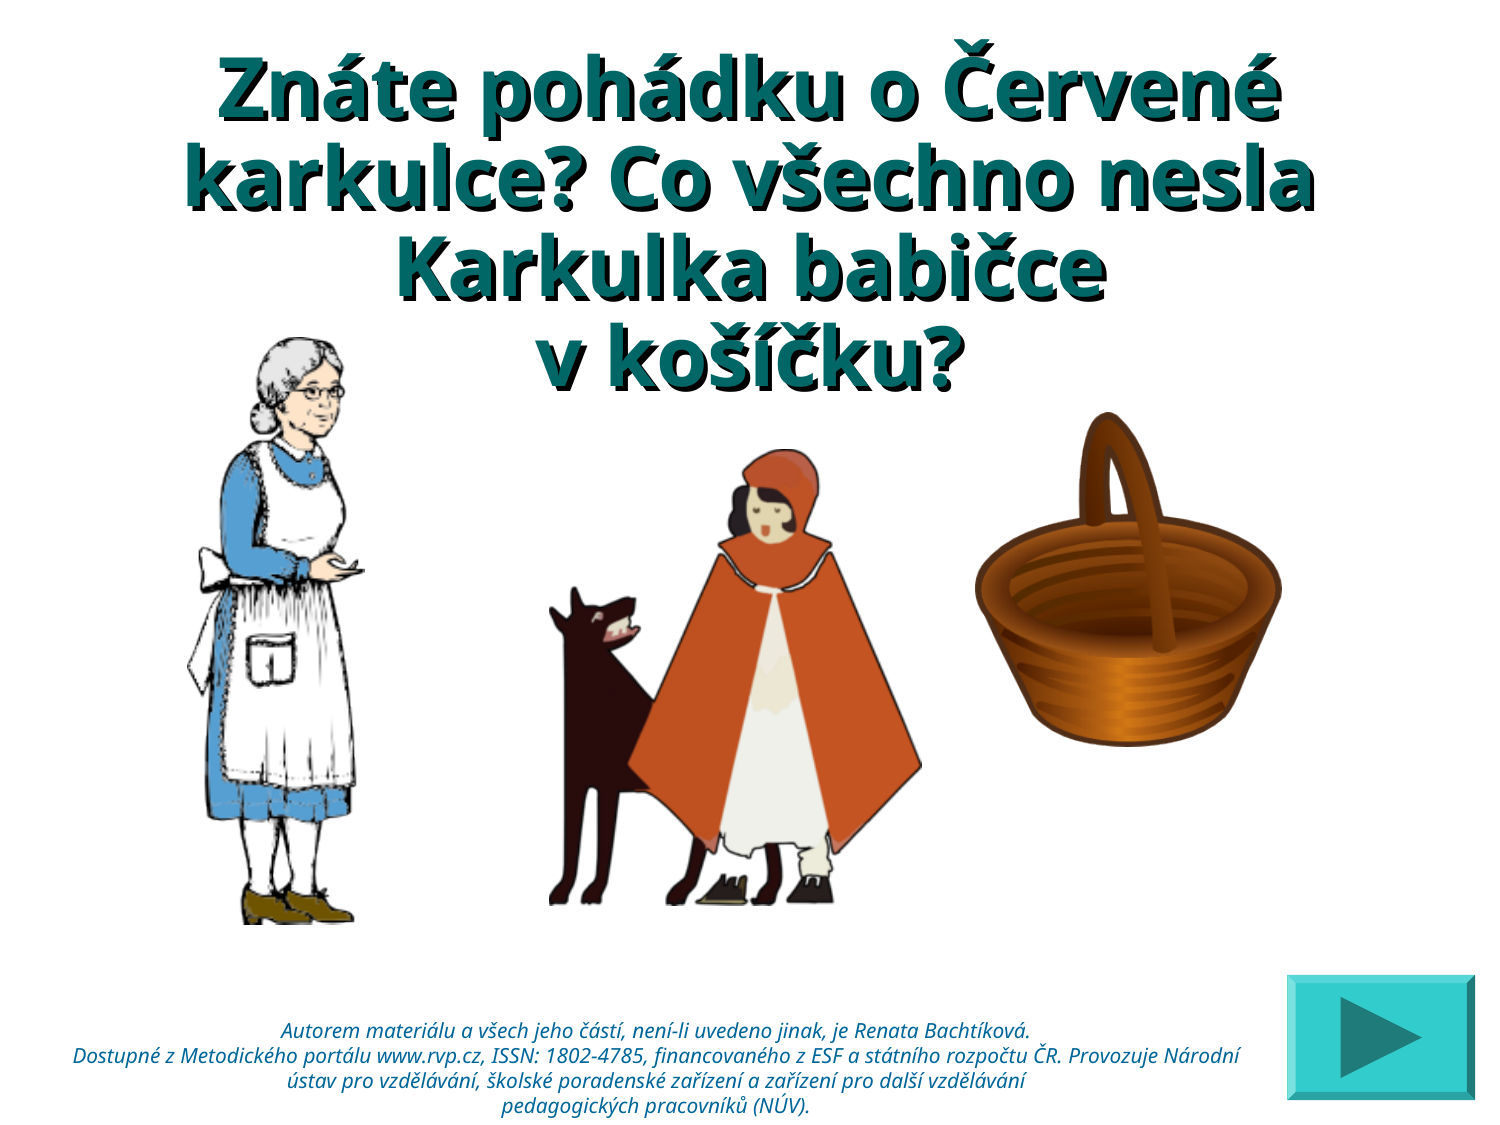

# Znáte pohádku o Červené karkulce? Co všechno nesla Karkulka babičce v košíčku?
Autorem materiálu a všech jeho částí, není-li uvedeno jinak, je Renata Bachtíková.
Dostupné z Metodického portálu www.rvp.cz, ISSN: 1802-4785, financovaného z ESF a státního rozpočtu ČR. Provozuje Národní ústav pro vzdělávání, školské poradenské zařízení a zařízení pro další vzdělávání
pedagogických pracovníků (NÚV).